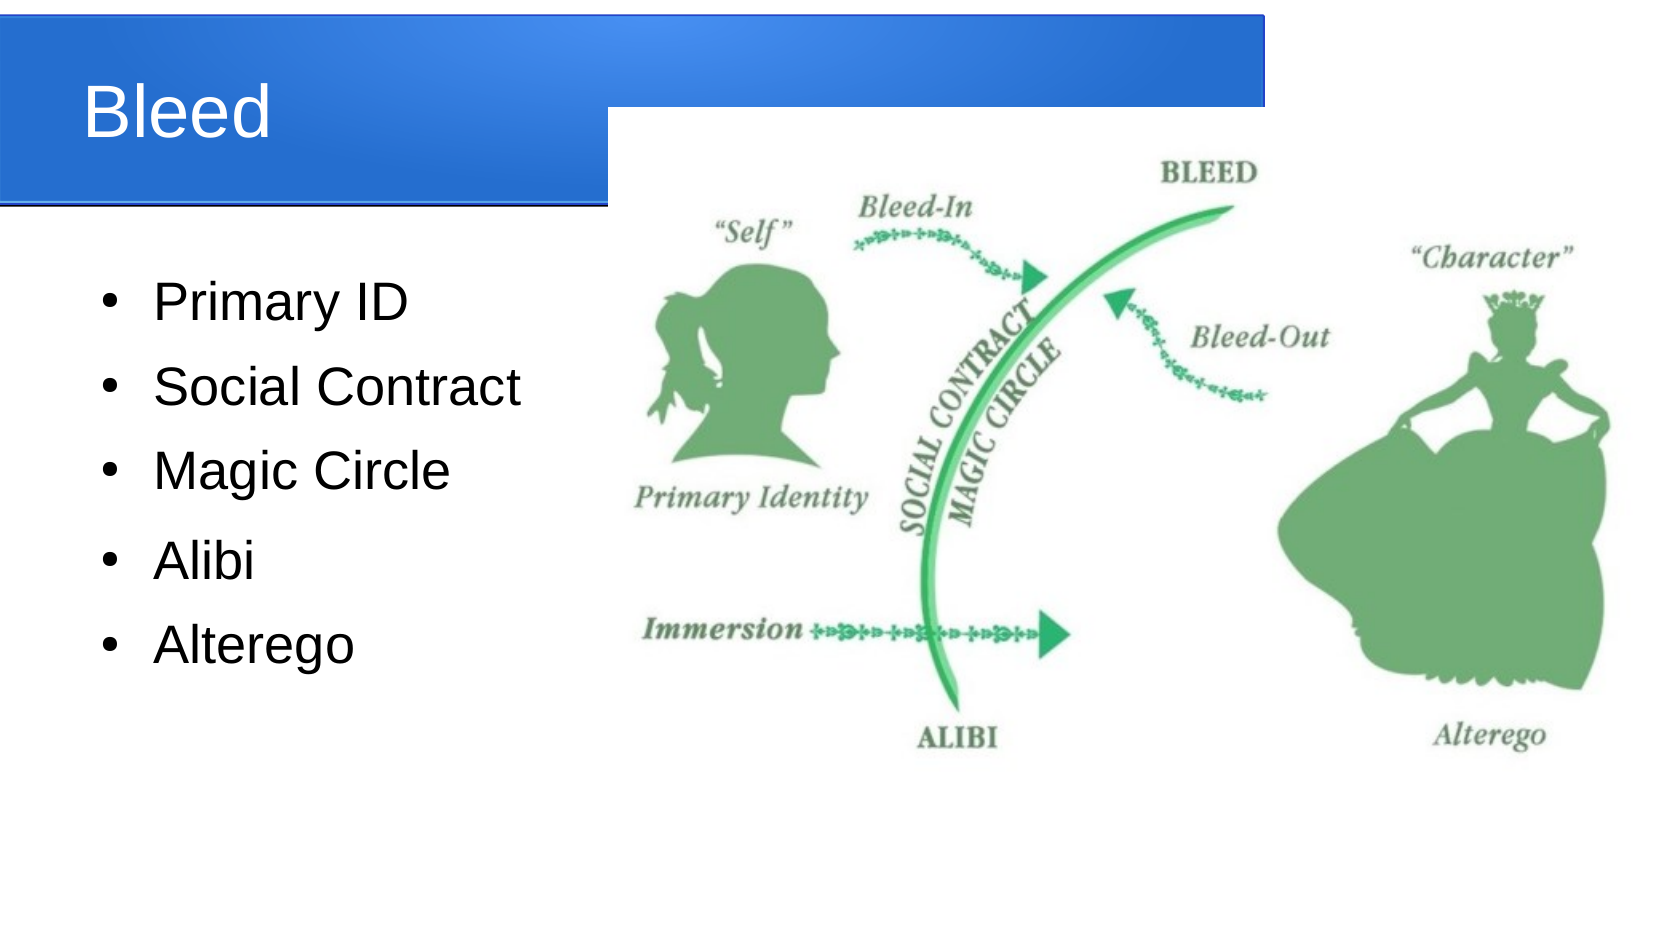

# Bleed
Primary ID
Social Contract
Magic Circle
Alibi
Alterego